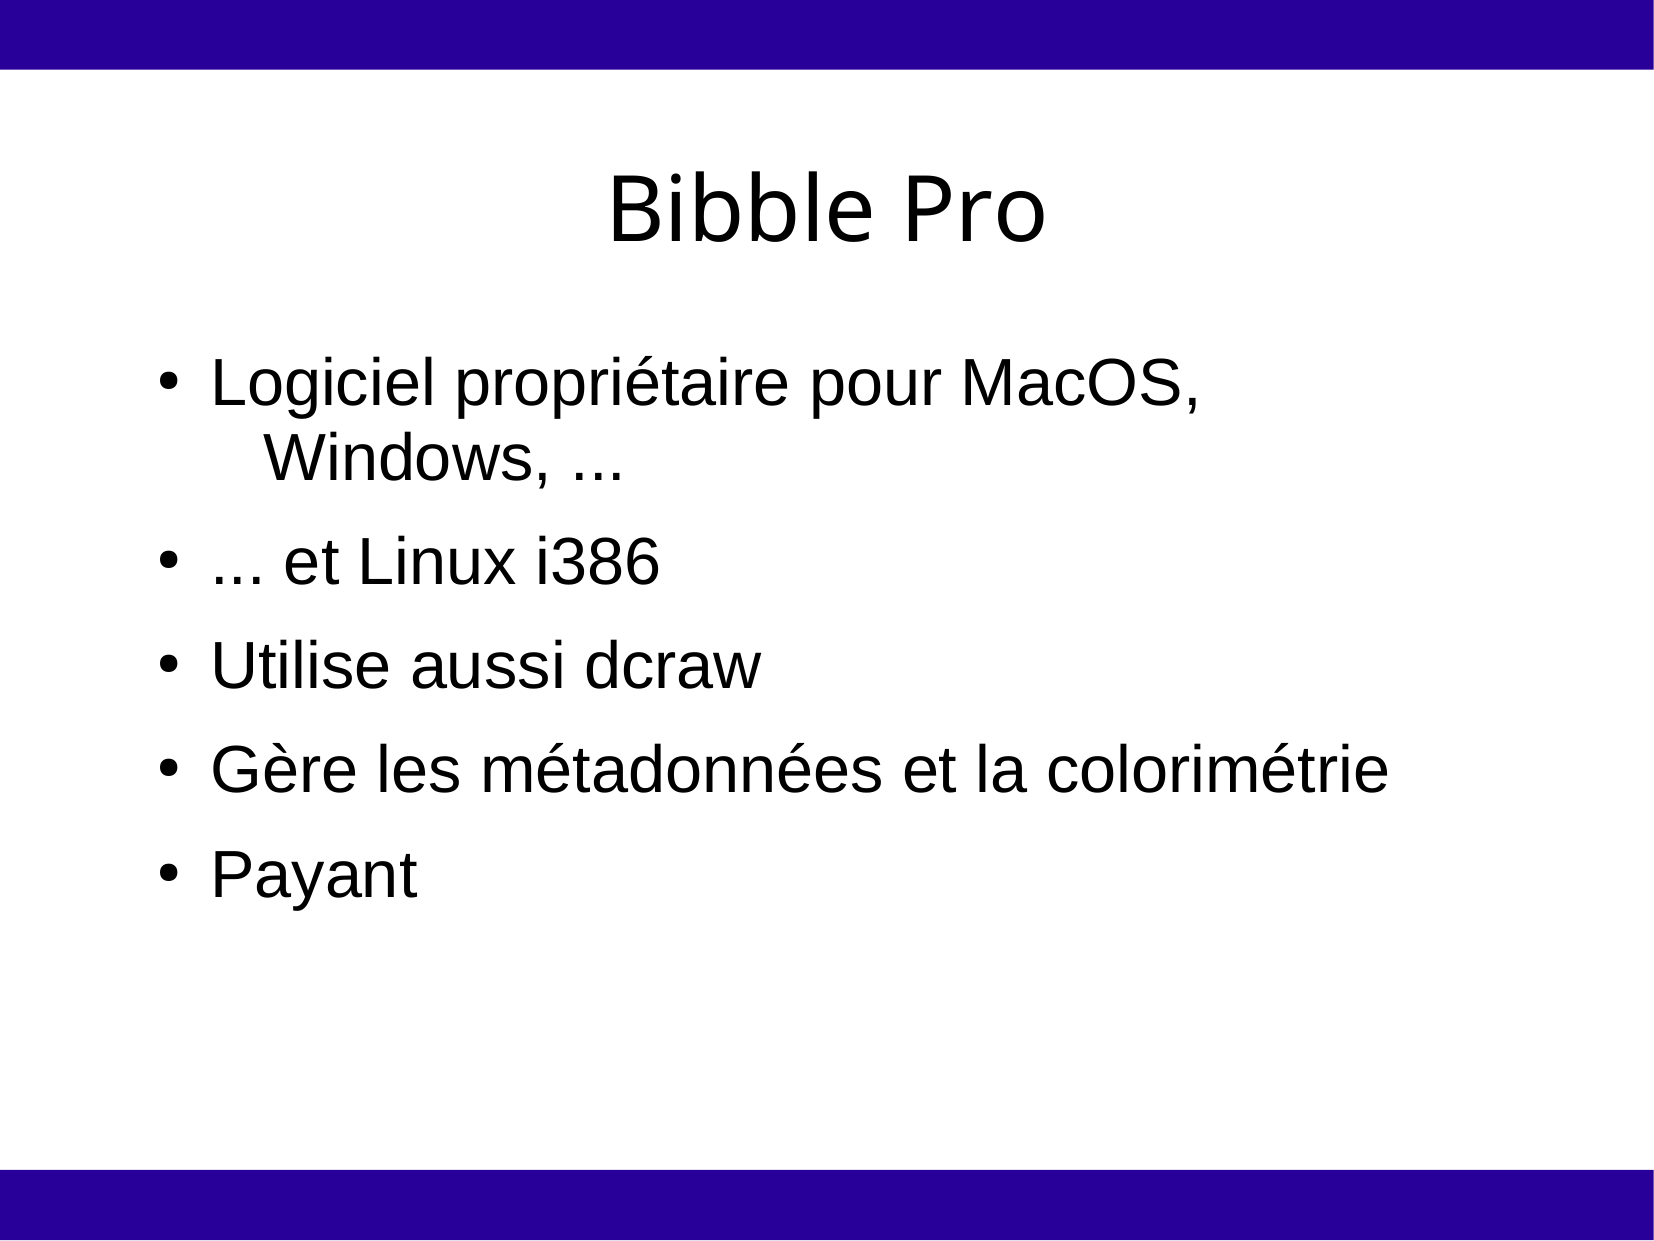

# Bibble Pro
Logiciel propriétaire pour MacOS, Windows, ...
... et Linux i386
Utilise aussi dcraw
Gère les métadonnées et la colorimétrie
Payant